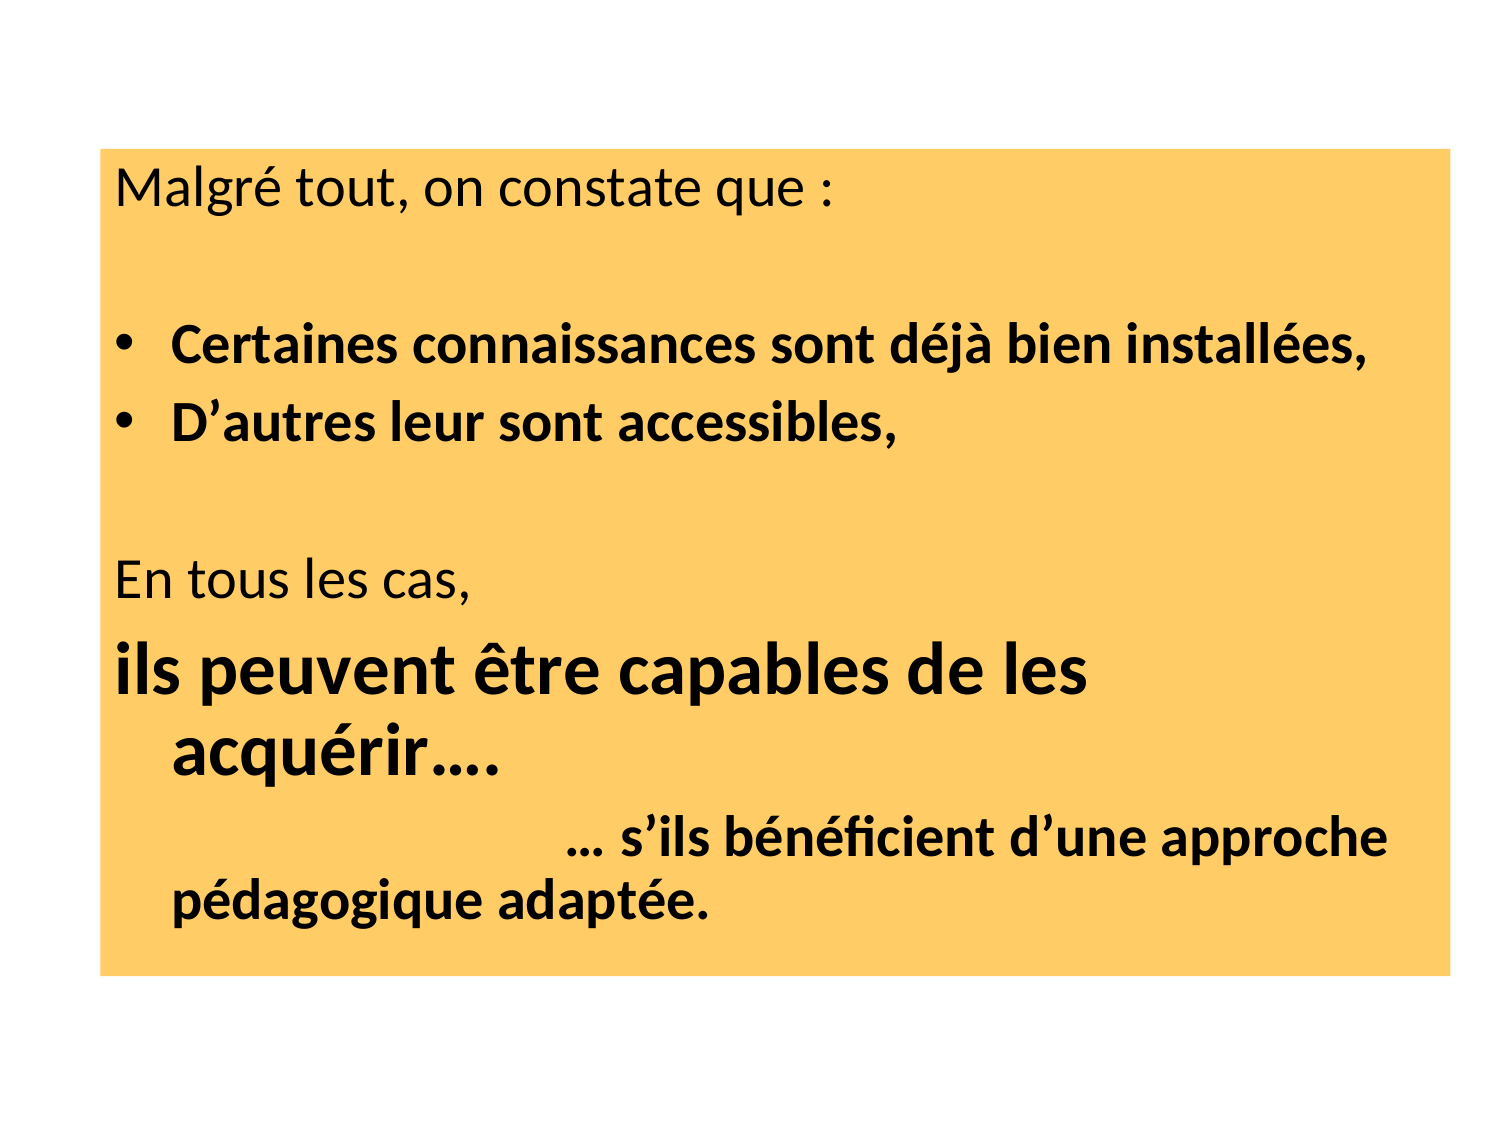

# Malgré tout, on constate que :
Certaines connaissances sont déjà bien installées,
D’autres leur sont accessibles,
En tous les cas,
ils peuvent être capables de les acquérir….
 … s’ils bénéficient d’une approche pédagogique adaptée.